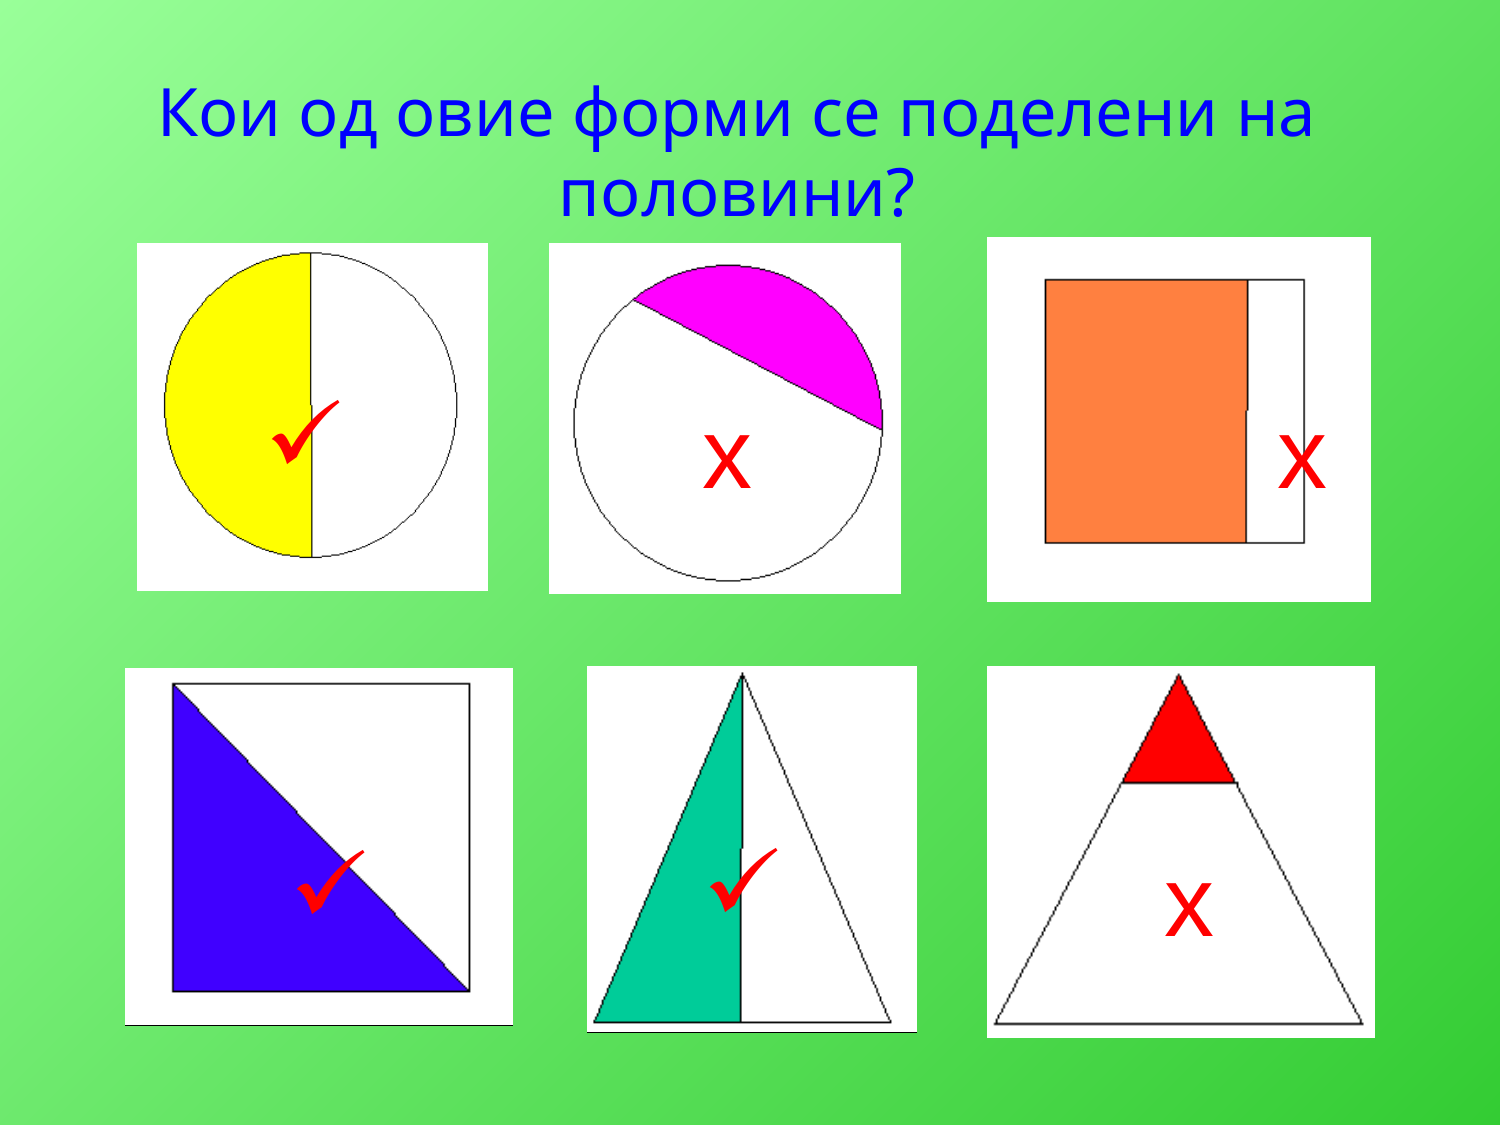

Кои од овие форми се поделени на половини?